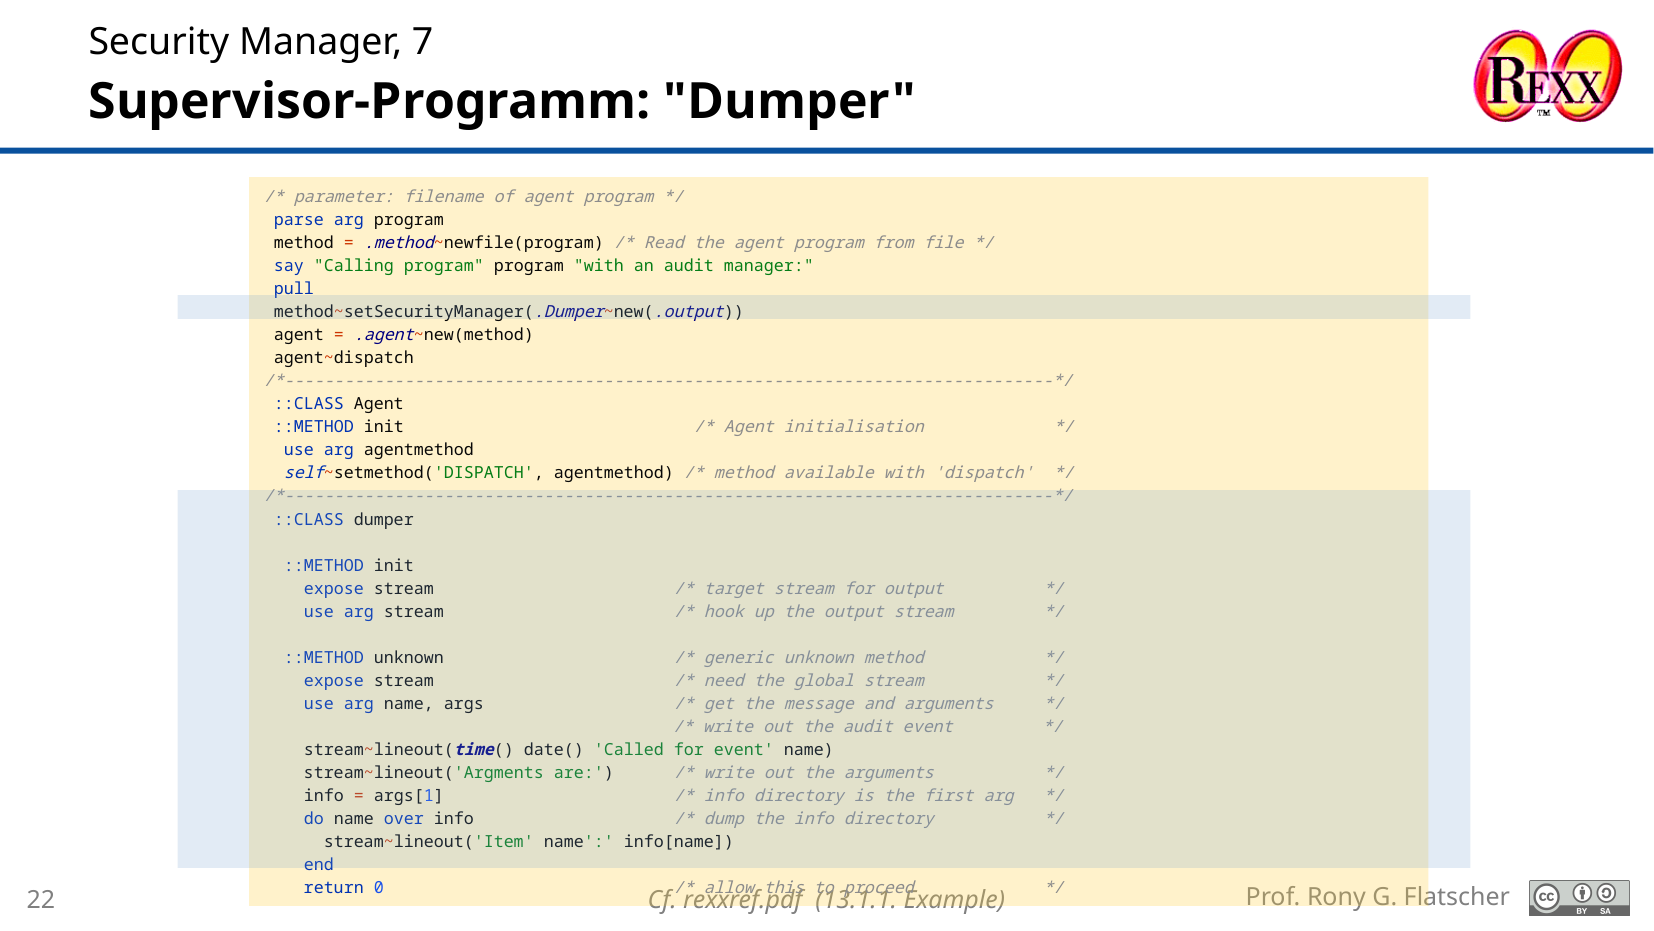

# Security Manager, 7 Supervisor-Programm: "Dumper"
/* parameter: filename of agent program */
 parse arg program
 method = .method~newfile(program) /* Read the agent program from file */
 say "Calling program" program "with an audit manager:"
 pull
 method~setSecurityManager(.Dumper~new(.output))
 agent = .agent~new(method)
 agent~dispatch
/*-----------------------------------------------------------------------------*/
 ::CLASS Agent
 ::METHOD init /* Agent initialisation */
 use arg agentmethod
 self~setmethod('DISPATCH', agentmethod) /* method available with 'dispatch' */
/*-----------------------------------------------------------------------------*/
 ::CLASS dumper
 ::METHOD init
 expose stream /* target stream for output */
 use arg stream /* hook up the output stream */
 ::METHOD unknown /* generic unknown method */
 expose stream /* need the global stream */
 use arg name, args /* get the message and arguments */
 /* write out the audit event */
 stream~lineout(time() date() 'Called for event' name)
 stream~lineout('Argments are:') /* write out the arguments */
 info = args[1] /* info directory is the first arg */
 do name over info /* dump the info directory */
 stream~lineout('Item' name':' info[name])
 end
 return 0 /* allow this to proceed */
Cf. rexxref.pdf (13.1.1. Example)